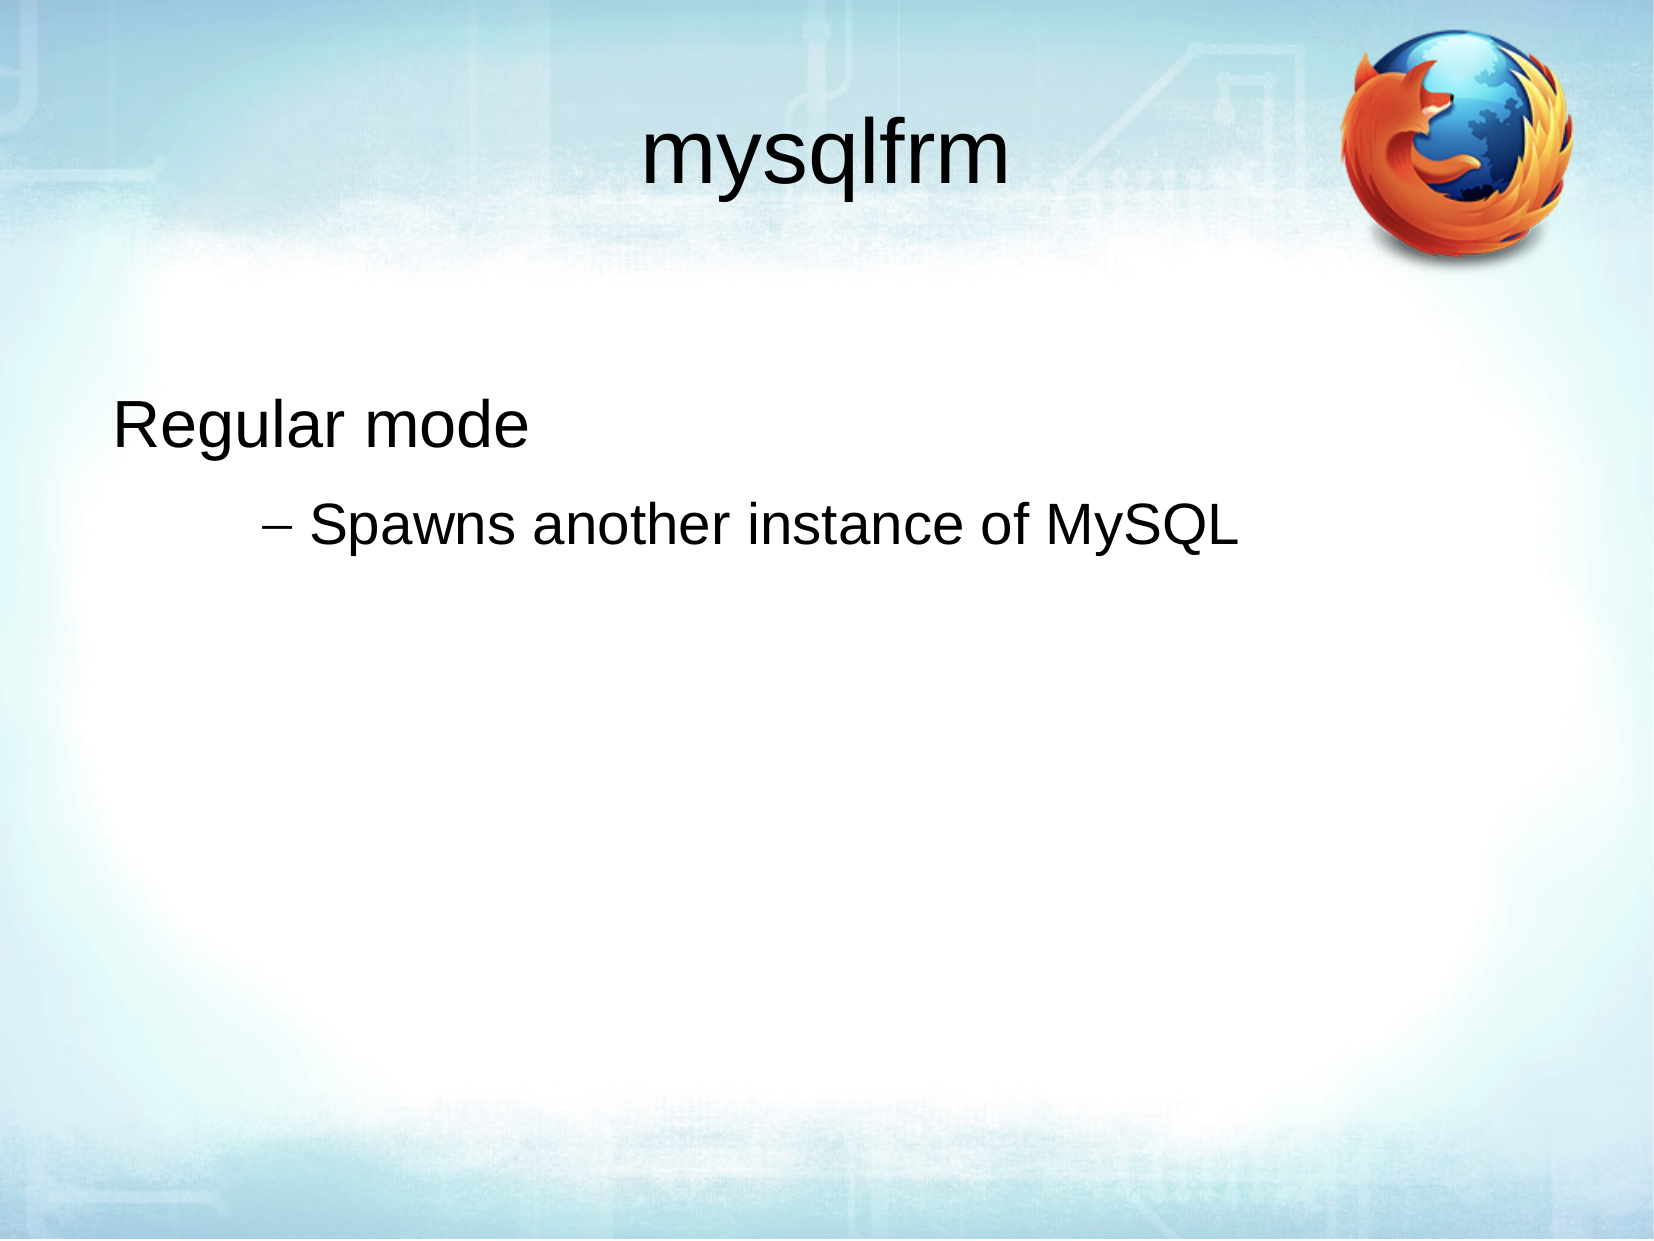

# mysqlfrm
Regular mode
Spawns another instance of MySQL